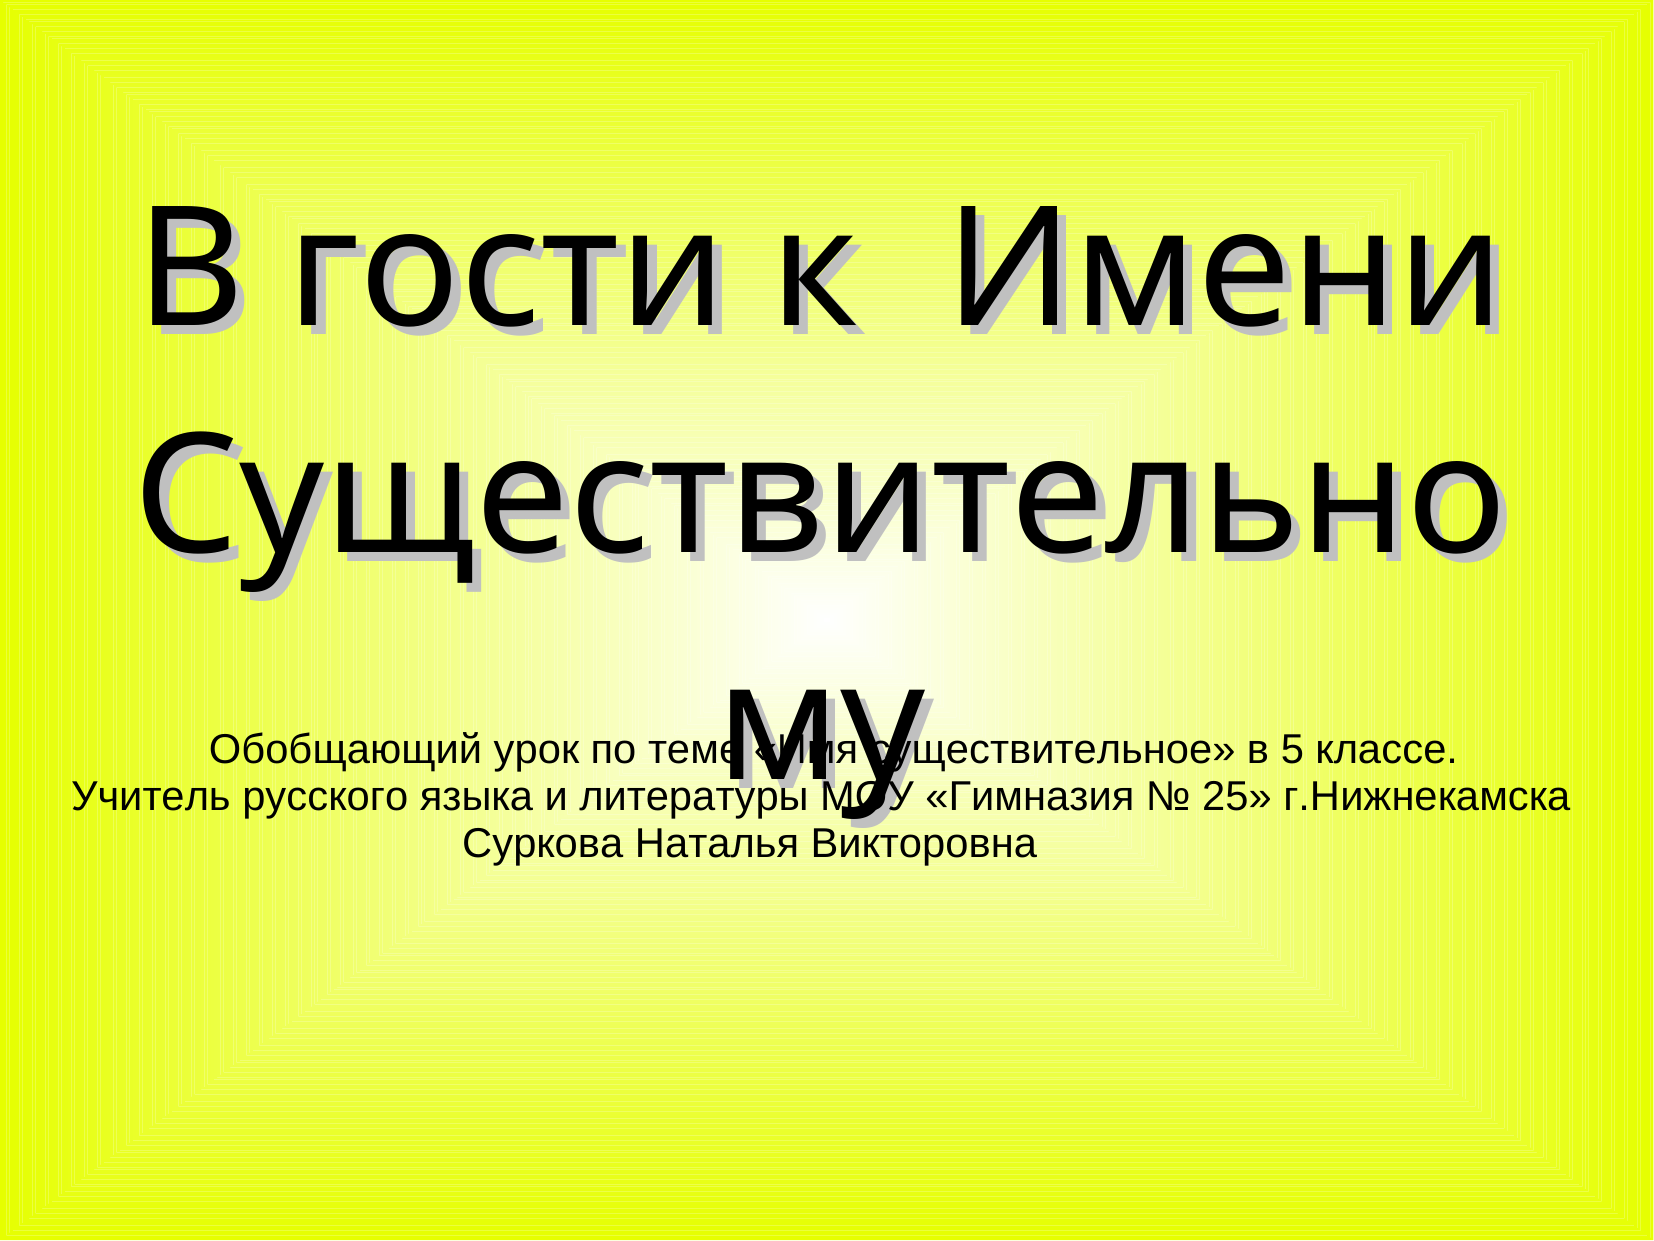

# В гости к Имени Существительному
 Обобщающий урок по теме «Имя существительное» в 5 классе.
Учитель русского языка и литературы МОУ «Гимназия № 25» г.Нижнекамска
 Суркова Наталья Викторовна